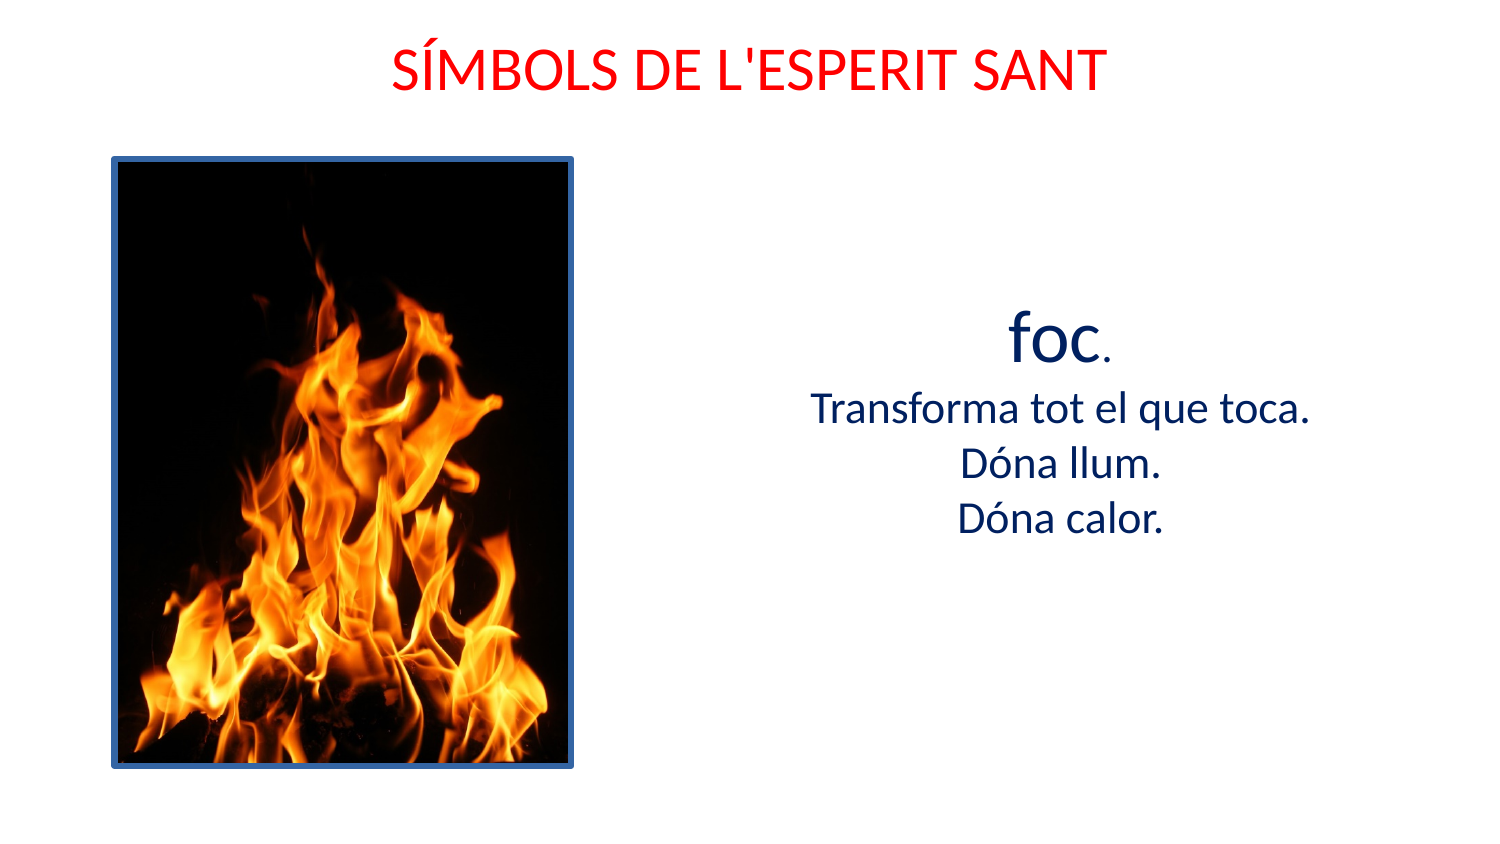

SÍMBOLS DE L'ESPERIT SANT
foc.
Transforma tot el que toca.
Dóna llum.
Dóna calor.